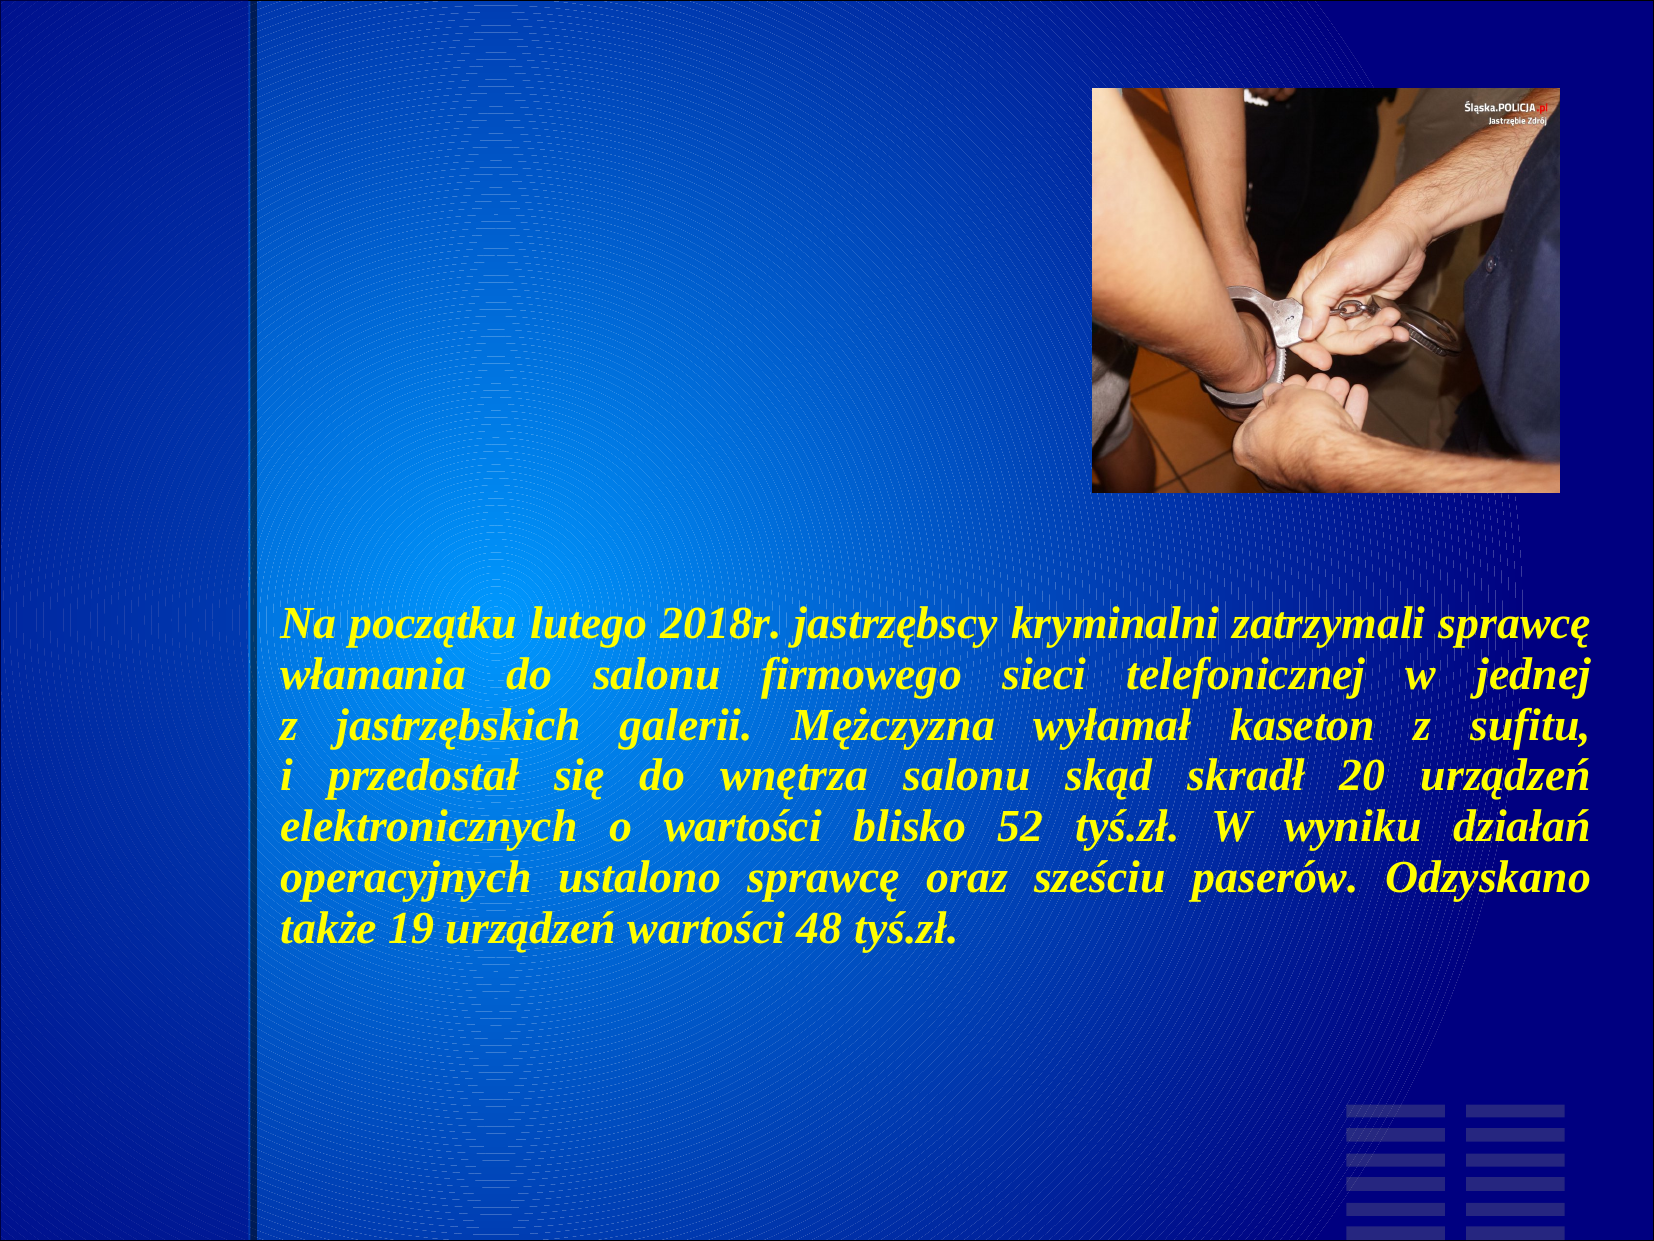

Na początku lutego 2018r. jastrzębscy kryminalni zatrzymali sprawcę włamania do salonu firmowego sieci telefonicznej w jednej
z jastrzębskich galerii. Mężczyzna wyłamał kaseton z sufitu,
i przedostał się do wnętrza salonu skąd skradł 20 urządzeń elektronicznych o wartości blisko 52 tyś.zł. W wyniku działań operacyjnych ustalono sprawcę oraz sześciu paserów. Odzyskano także 19 urządzeń wartości 48 tyś.zł.